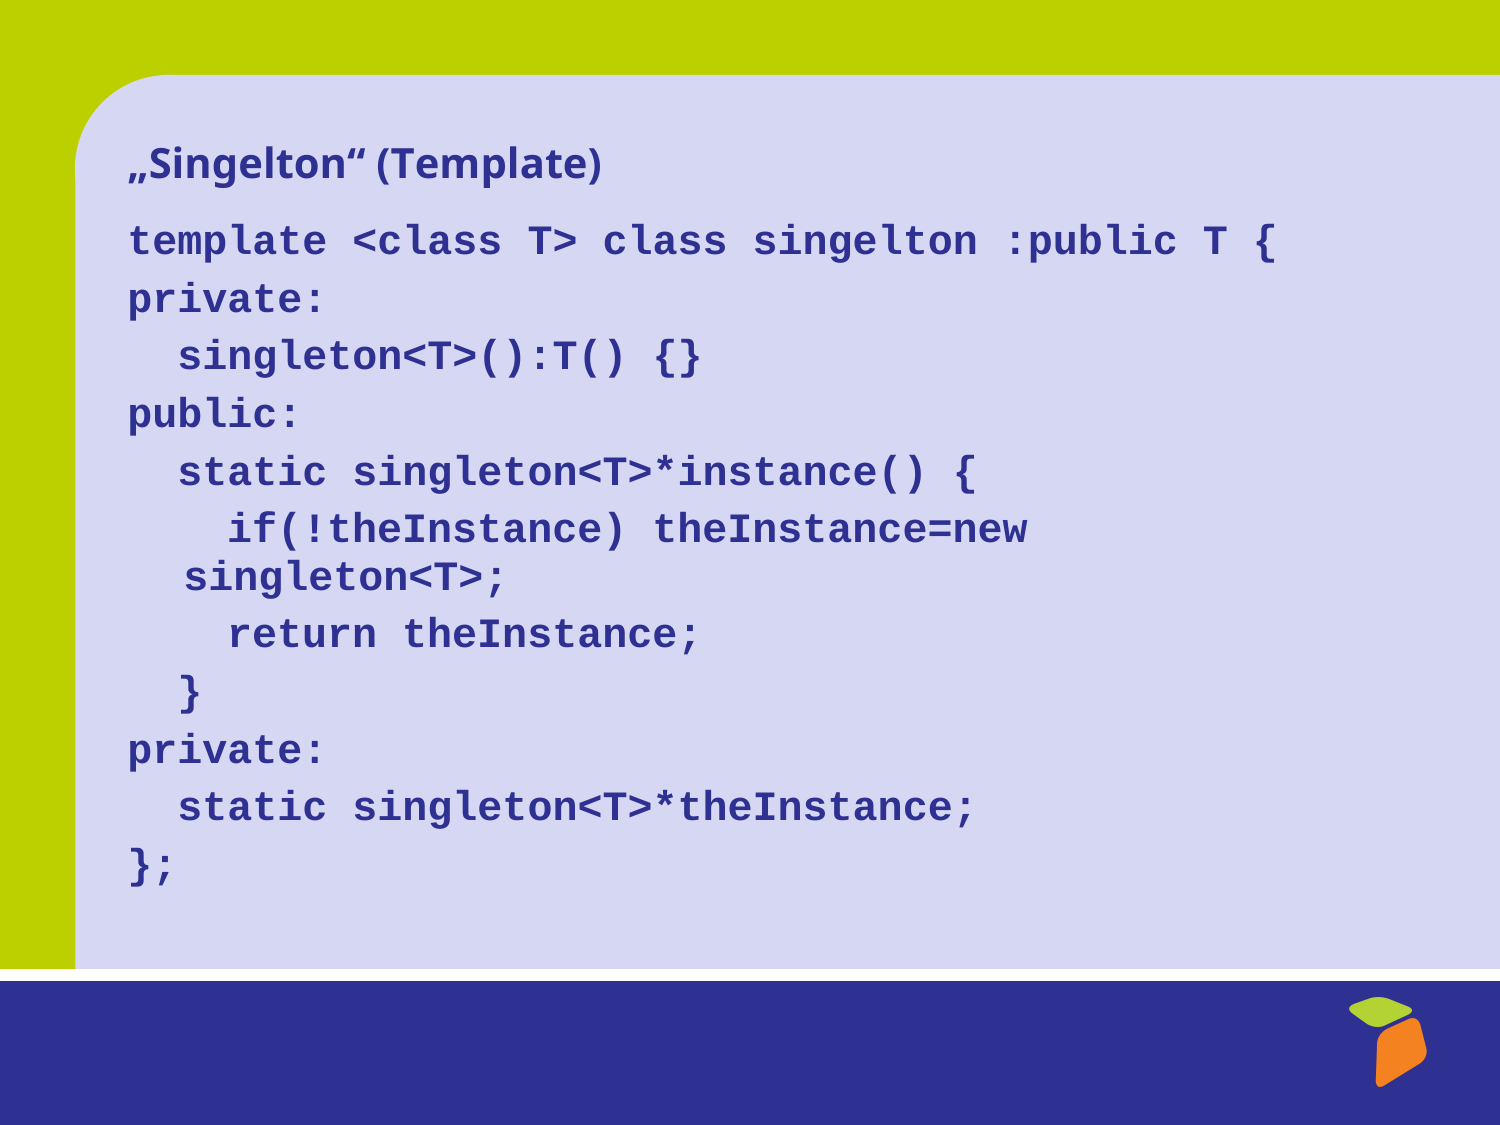

# „Singelton“ (Template)
template <class T> class singelton :public T {
private:
 singleton<T>():T() {}
public:
 static singleton<T>*instance() {
 if(!theInstance) theInstance=new singleton<T>;
 return theInstance;
 }
private:
 static singleton<T>*theInstance;
};